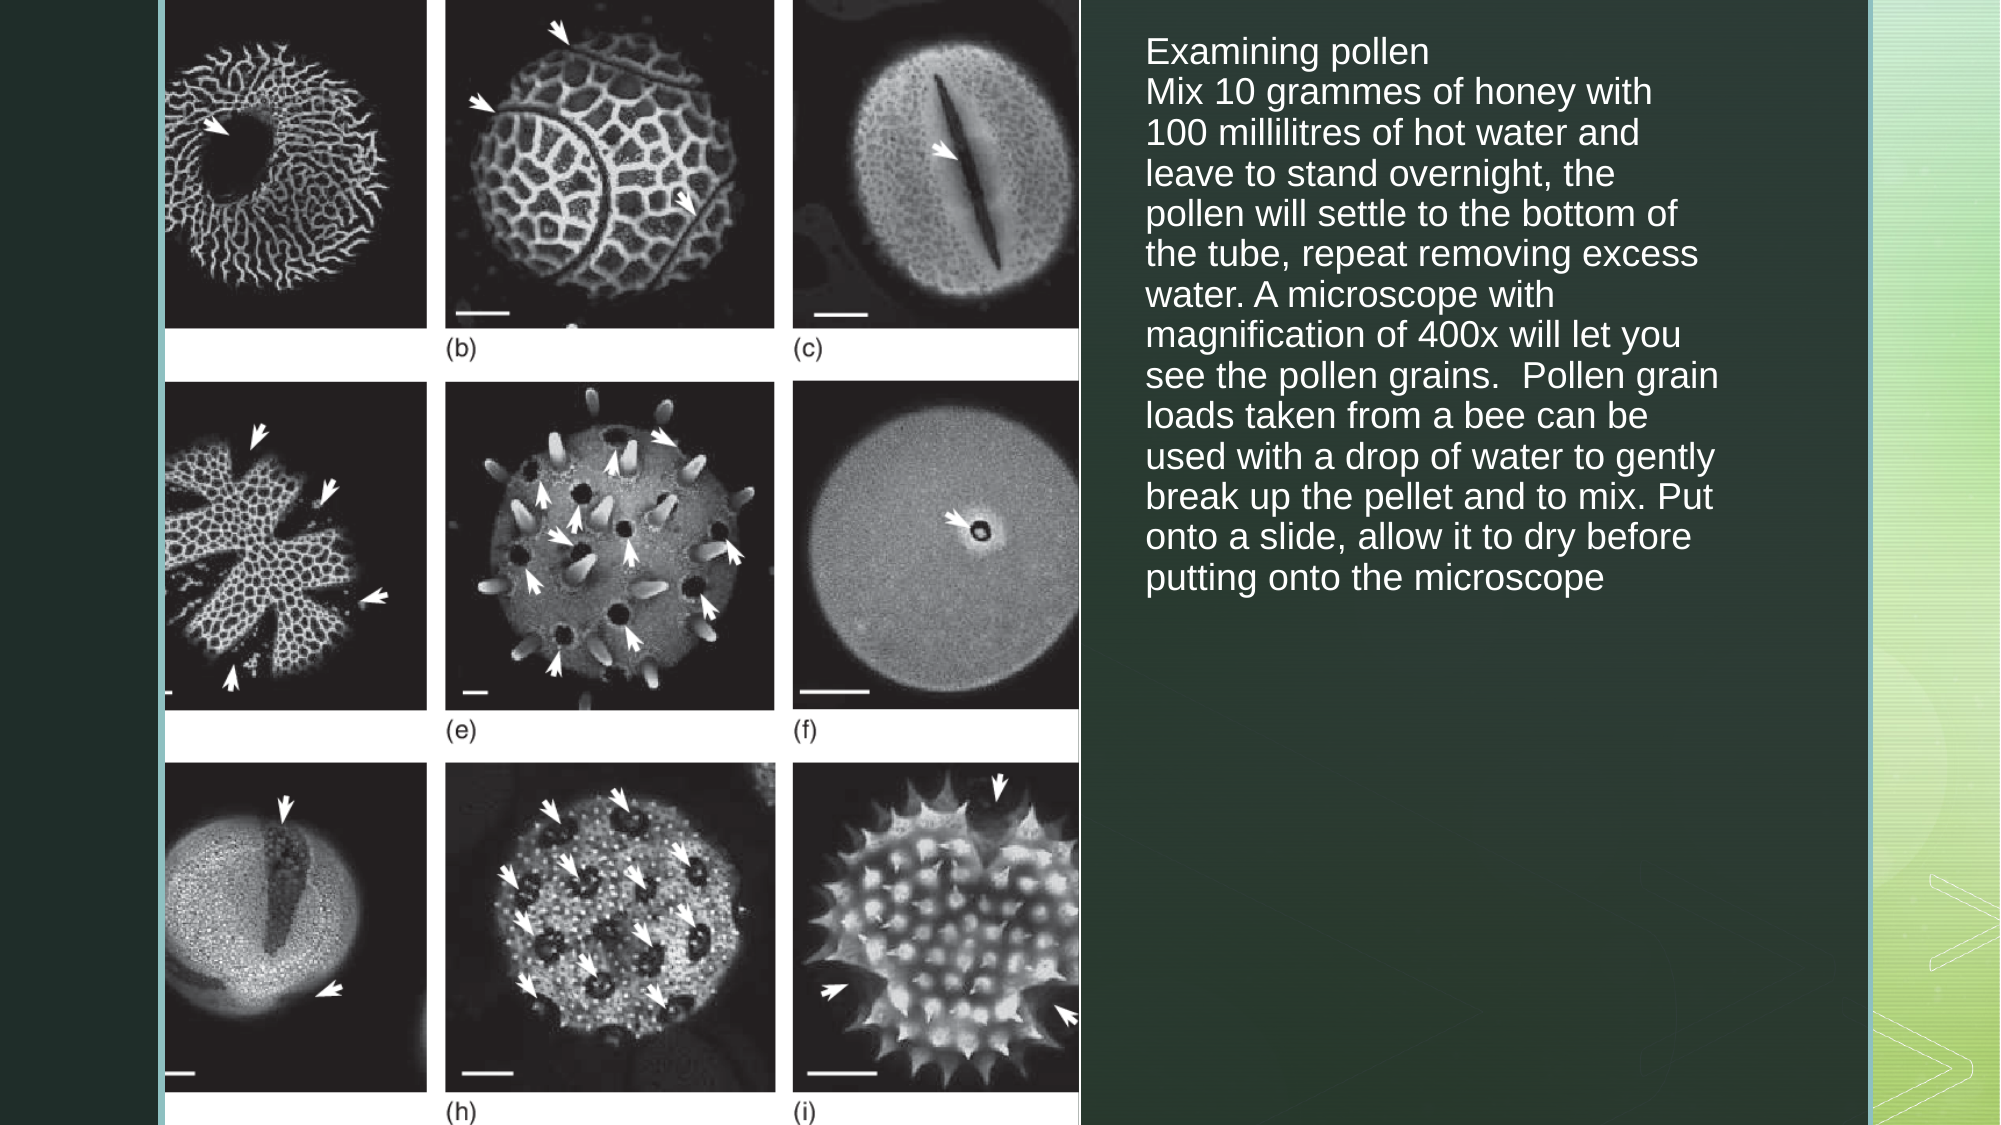

# Examining pollen Mix 10 grammes of honey with 100 millilitres of hot water and leave to stand overnight, the pollen will settle to the bottom of the tube, repeat removing excess water. A microscope with magnification of 400x will let you see the pollen grains. Pollen grain loads taken from a bee can be used with a drop of water to gently break up the pellet and to mix. Put onto a slide, allow it to dry before putting onto the microscope